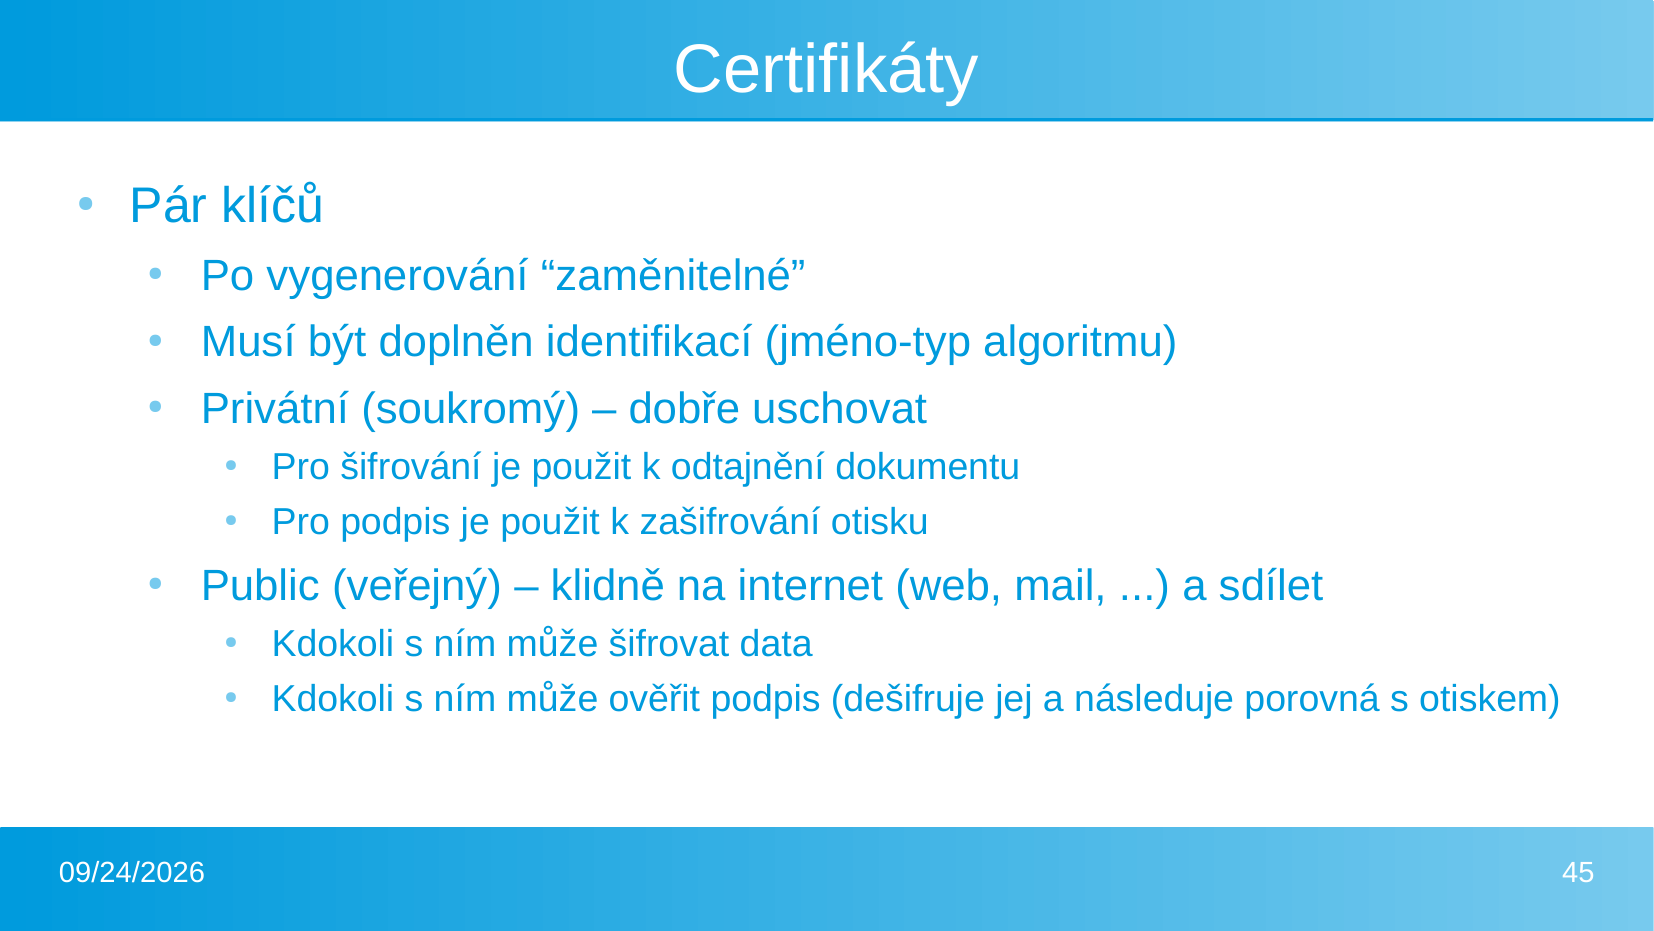

# Certifikáty
Pár klíčů
Po vygenerování “zaměnitelné”
Musí být doplněn identifikací (jméno-typ algoritmu)
Privátní (soukromý) – dobře uschovat
Pro šifrování je použit k odtajnění dokumentu
Pro podpis je použit k zašifrování otisku
Public (veřejný) – klidně na internet (web, mail, ...) a sdílet
Kdokoli s ním může šifrovat data
Kdokoli s ním může ověřit podpis (dešifruje jej a následuje porovná s otiskem)
45